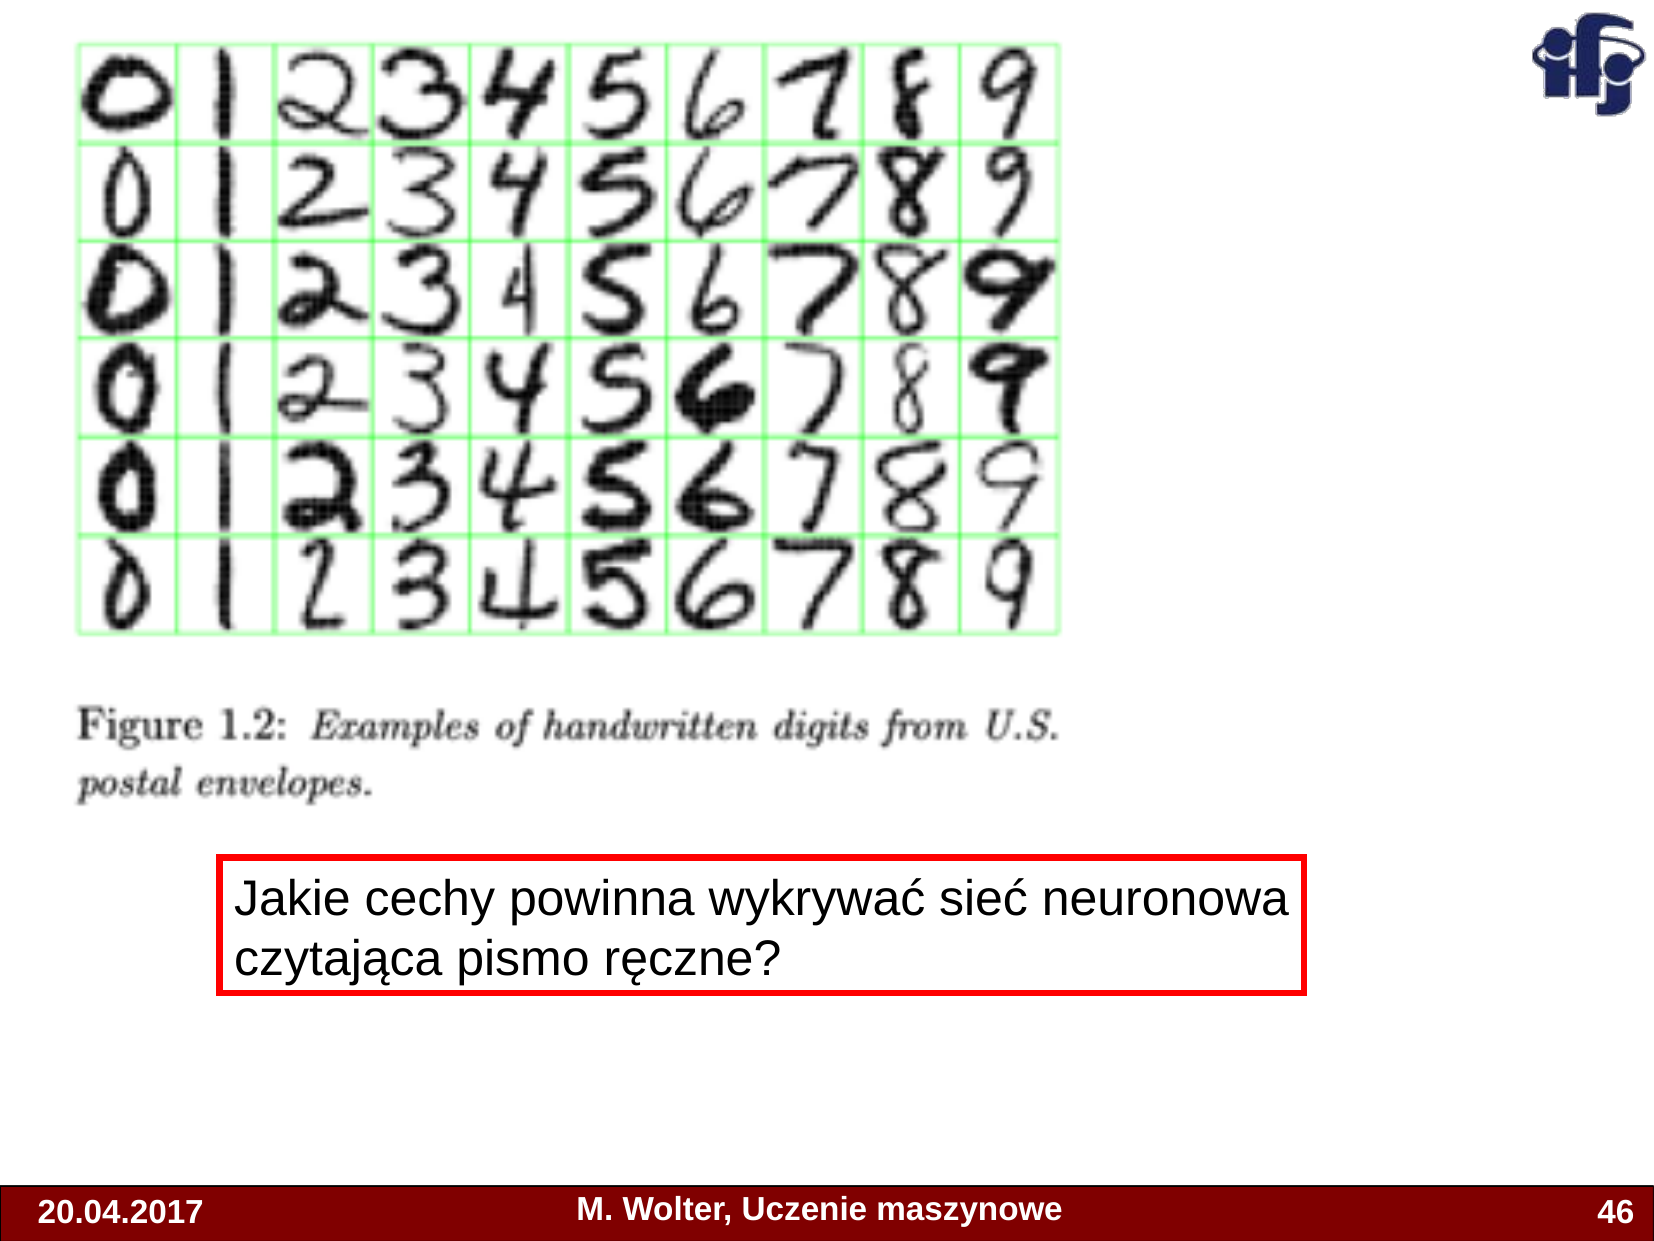

#
Jakie cechy powinna wykrywać sieć neuronowa
czytająca pismo ręczne?